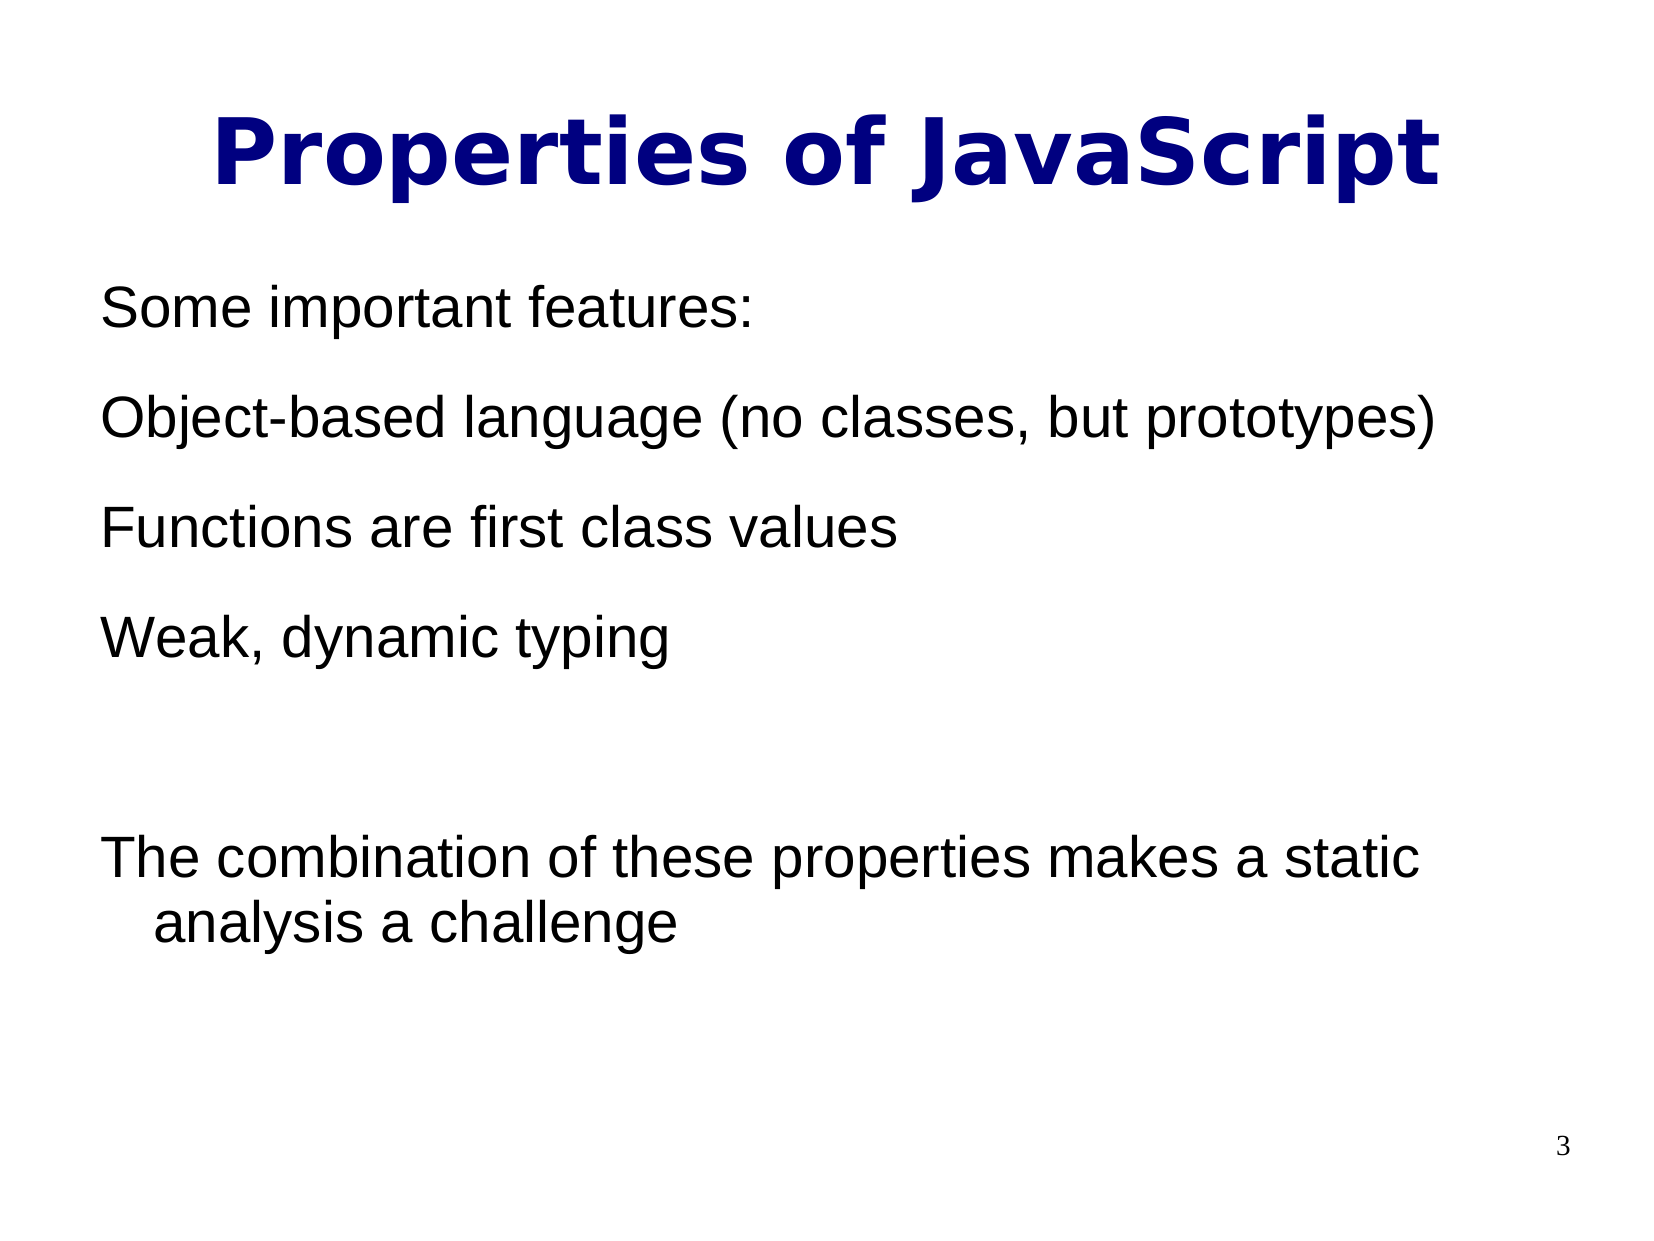

# Properties of JavaScript
Some important features:
Object-based language (no classes, but prototypes)
Functions are first class values
Weak, dynamic typing
The combination of these properties makes a static analysis a challenge
3